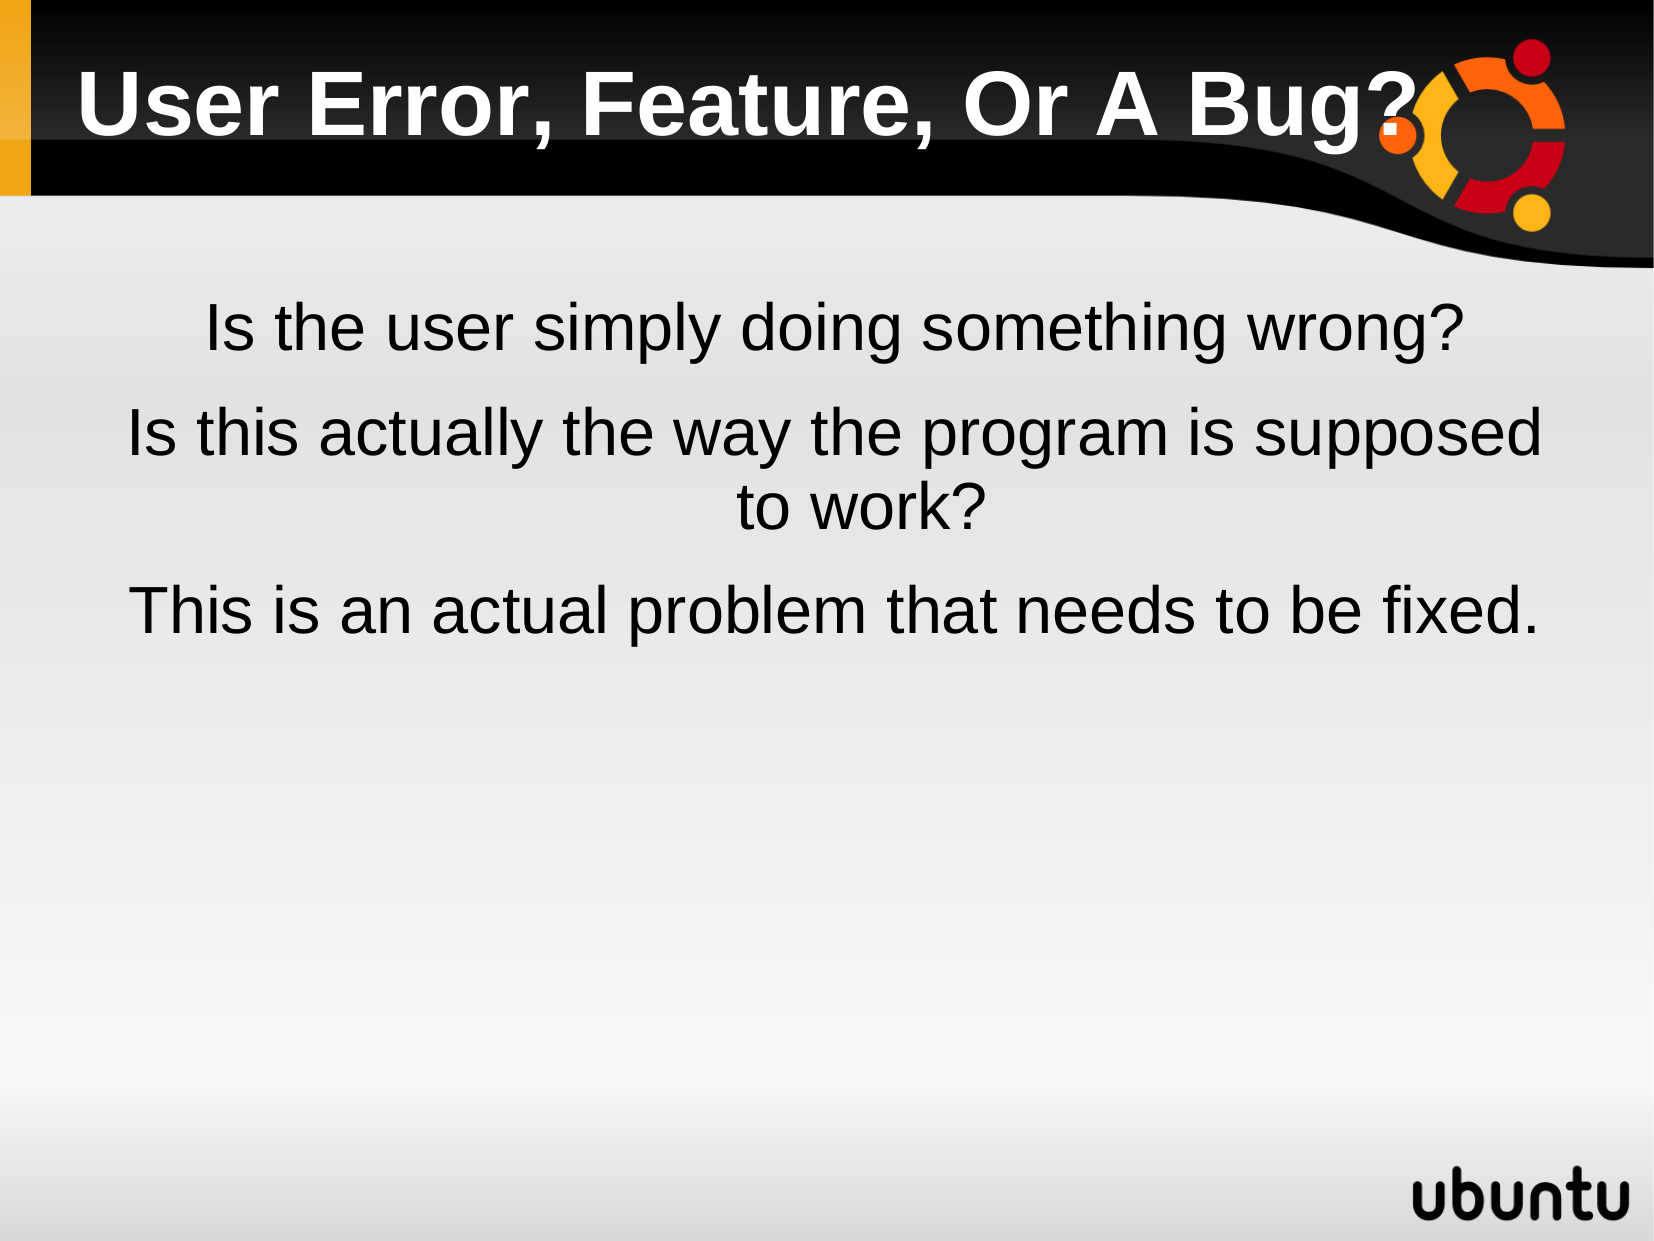

# User Error, Feature, Or A Bug?
Is the user simply doing something wrong?
Is this actually the way the program is supposed to work?
This is an actual problem that needs to be fixed.